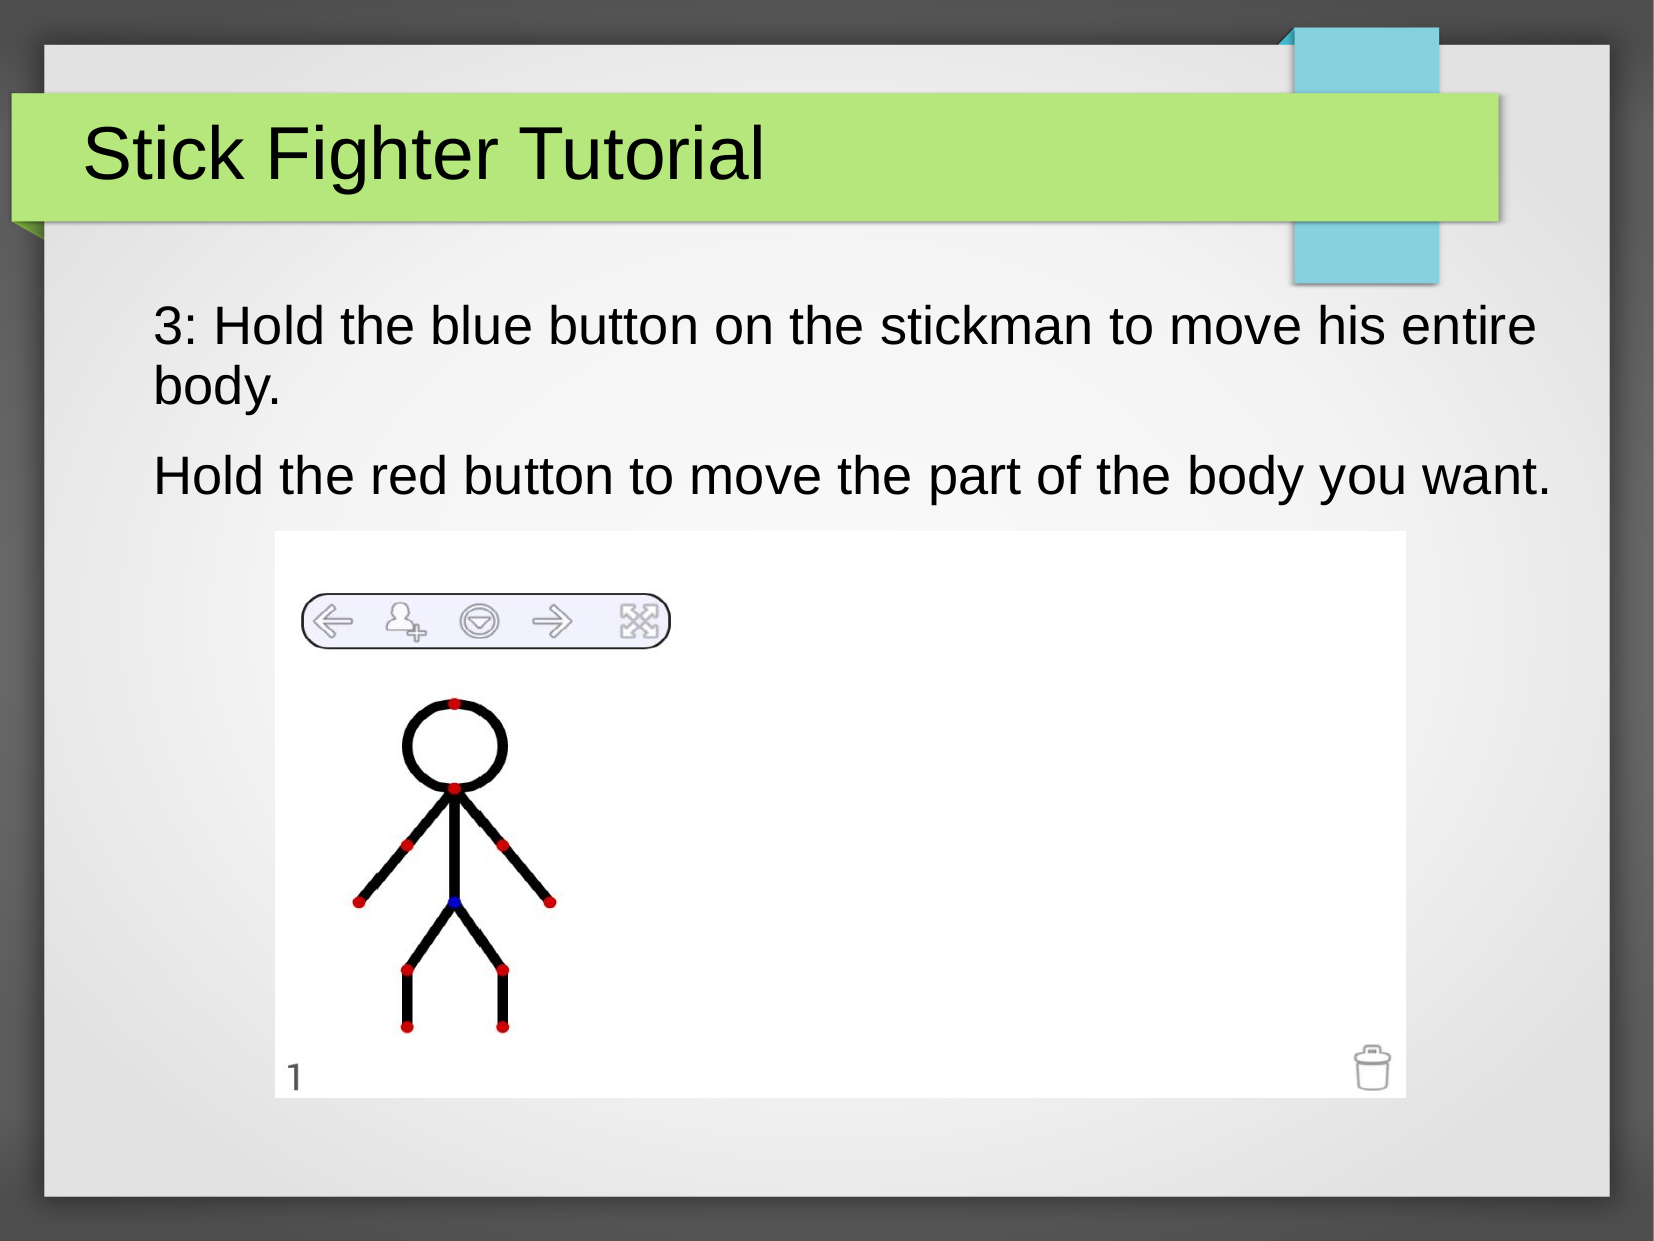

# Stick Fighter Tutorial
3: Hold the blue button on the stickman to move his entire body.
Hold the red button to move the part of the body you want.